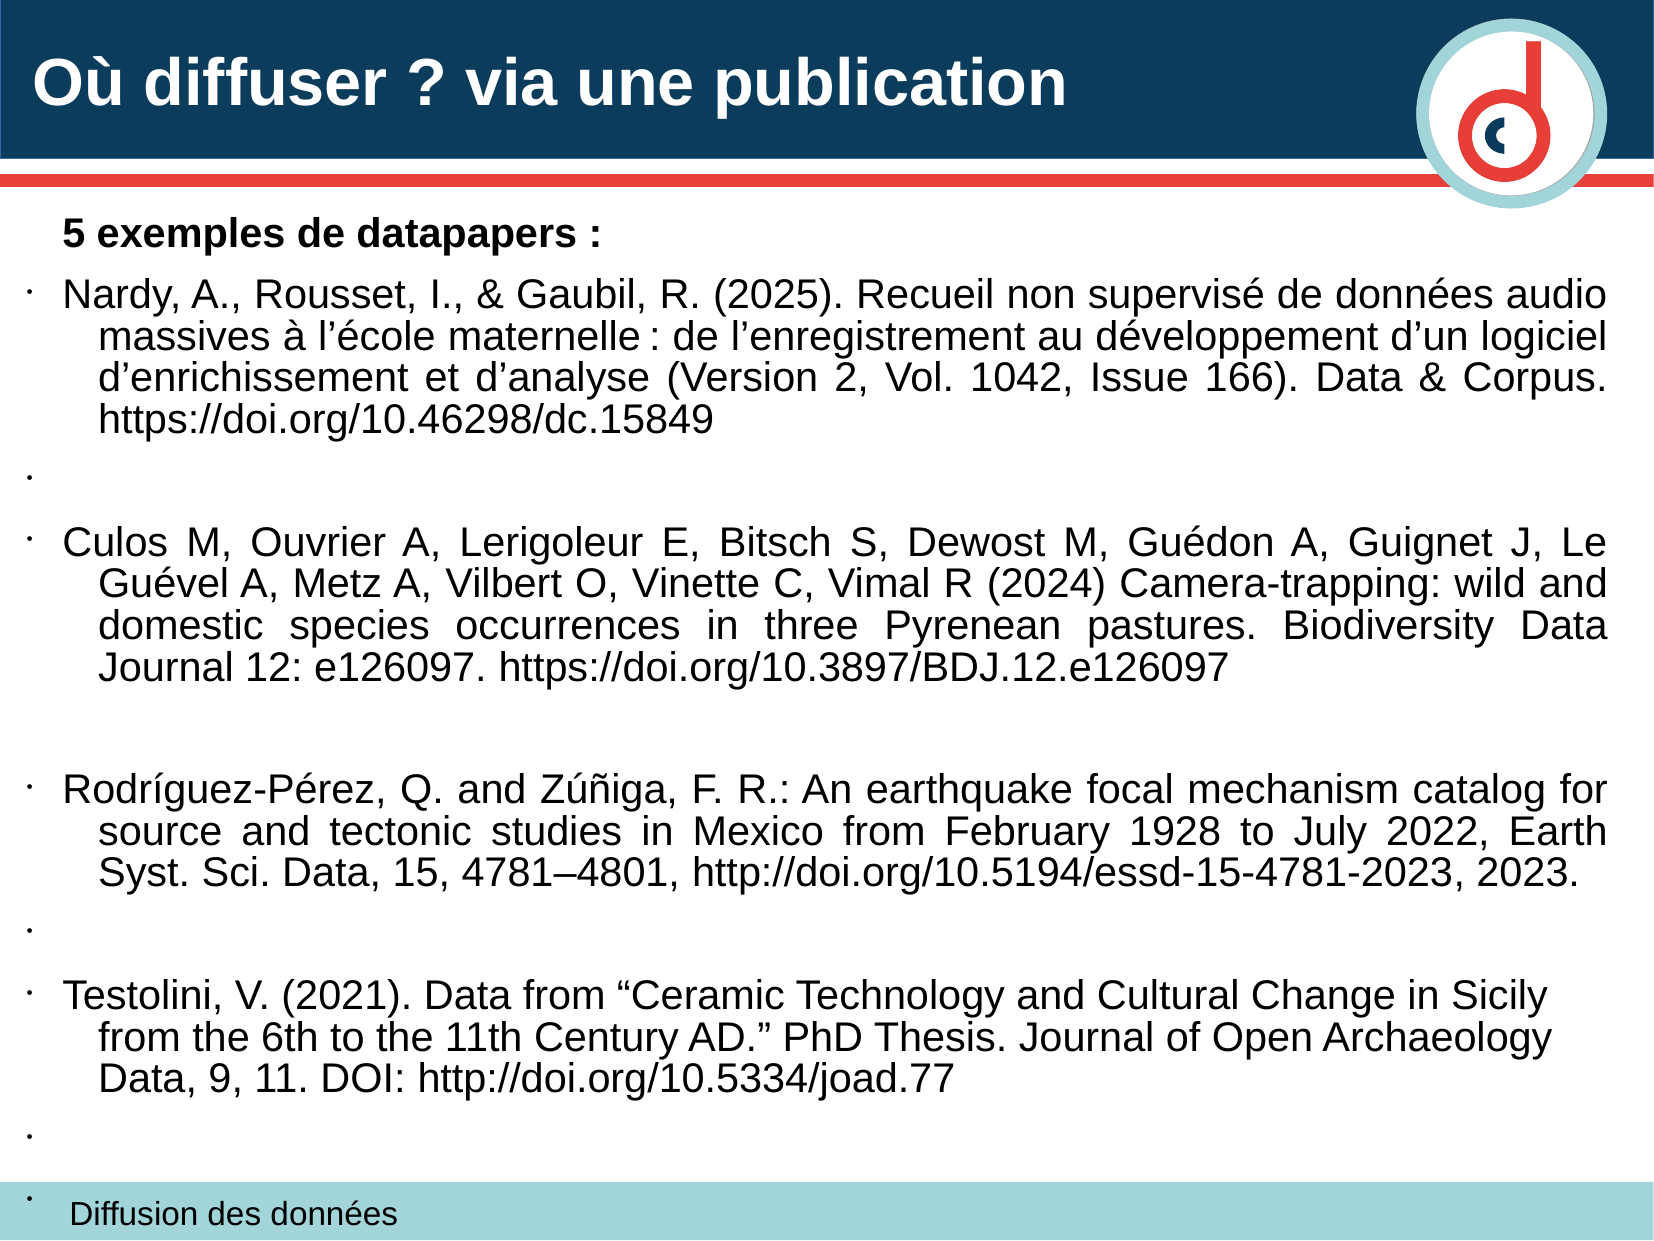

# Où diffuser ? via une publication
5 exemples de datapapers :
Nardy, A., Rousset, I., & Gaubil, R. (2025). Recueil non supervisé de données audio massives à l’école maternelle : de l’enregistrement au développement d’un logiciel d’enrichissement et d’analyse (Version 2, Vol. 1042, Issue 166). Data & Corpus. https://doi.org/10.46298/dc.15849
Culos M, Ouvrier A, Lerigoleur E, Bitsch S, Dewost M, Guédon A, Guignet J, Le Guével A, Metz A, Vilbert O, Vinette C, Vimal R (2024) Camera-trapping: wild and domestic species occurrences in three Pyrenean pastures. Biodiversity Data Journal 12: e126097. https://doi.org/10.3897/BDJ.12.e126097
Rodríguez-Pérez, Q. and Zúñiga, F. R.: An earthquake focal mechanism catalog for source and tectonic studies in Mexico from February 1928 to July 2022, Earth Syst. Sci. Data, 15, 4781–4801, http://doi.org/10.5194/essd-15-4781-2023, 2023.
Testolini, V. (2021). Data from “Ceramic Technology and Cultural Change in Sicily from the 6th to the 11th Century AD.” PhD Thesis. Journal of Open Archaeology Data, 9, 11. DOI: http://doi.org/10.5334/joad.77
Diffusion des données